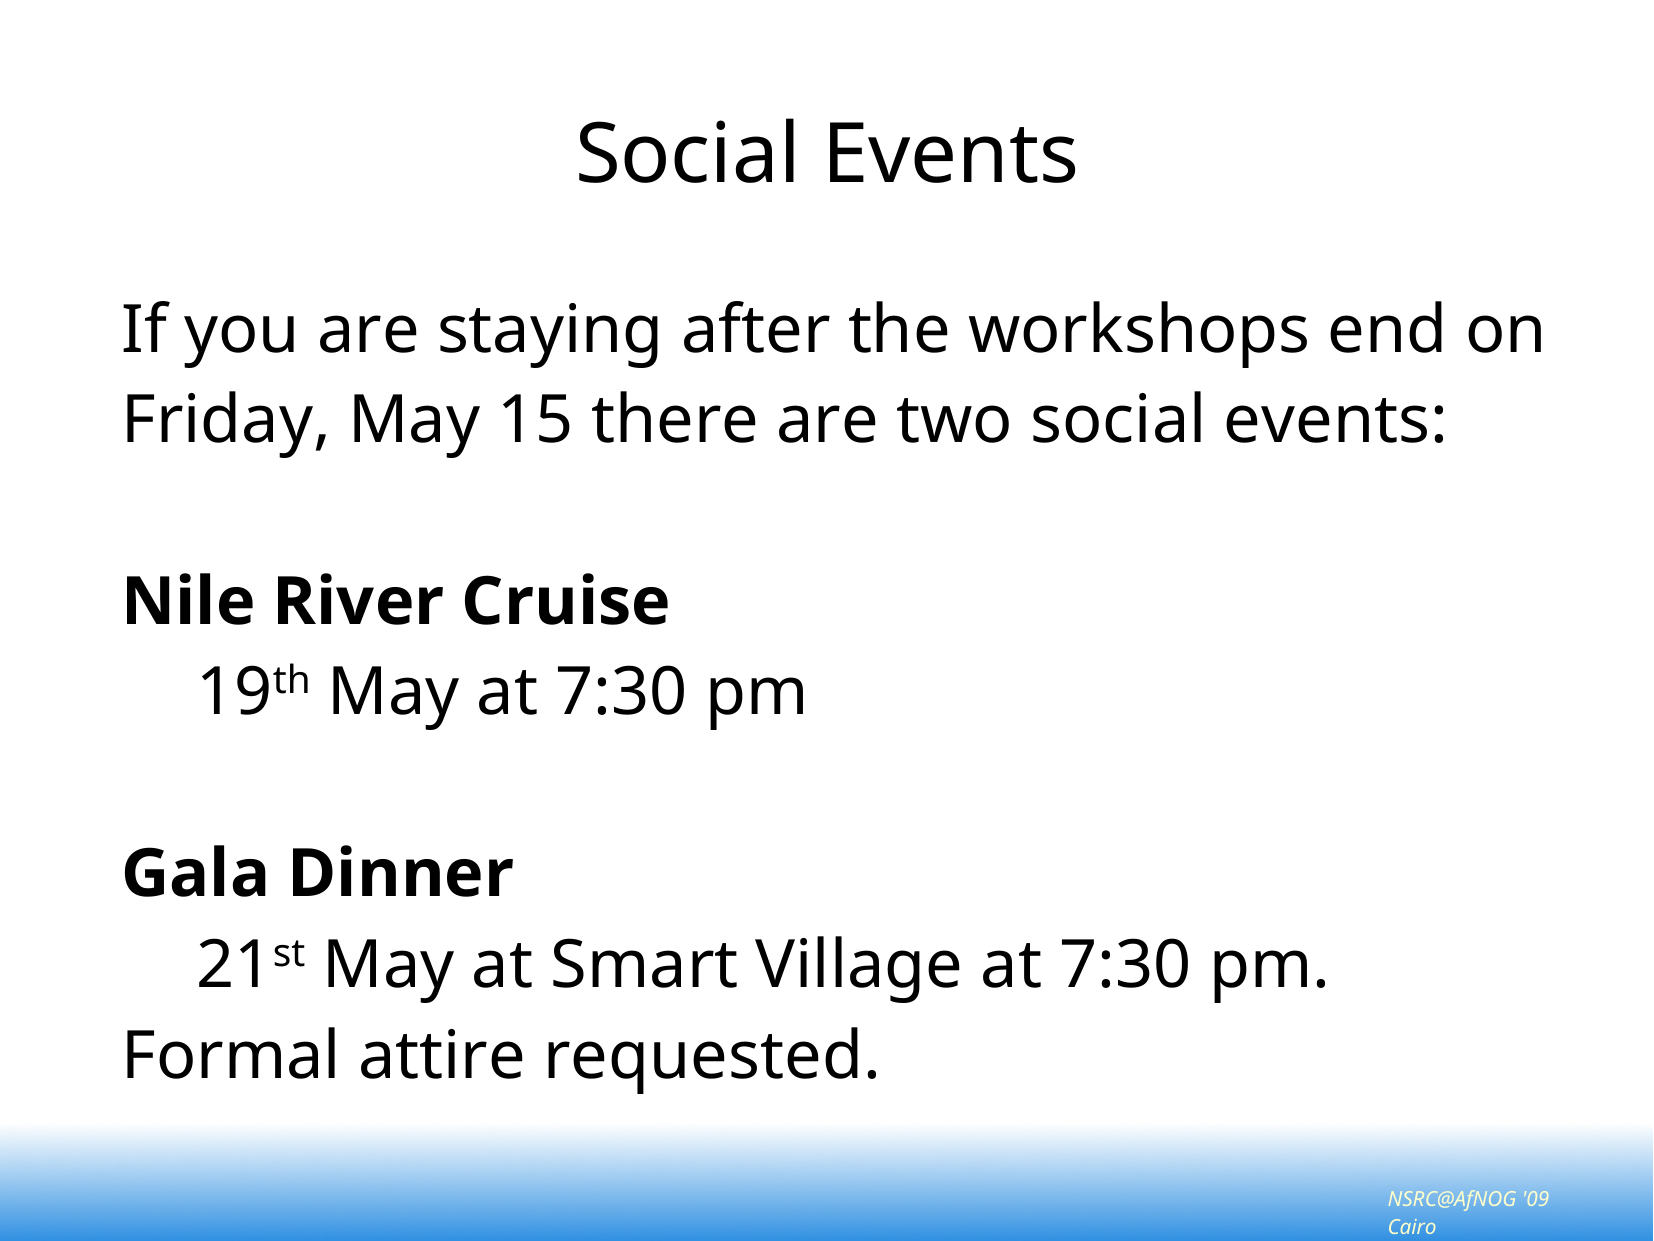

# Social Events
If you are staying after the workshops end on Friday, May 15 there are two social events:
Nile River Cruise
 	19th May at 7:30 pm
Gala Dinner
 	21st May at Smart Village at 7:30 pm. Formal attire requested.